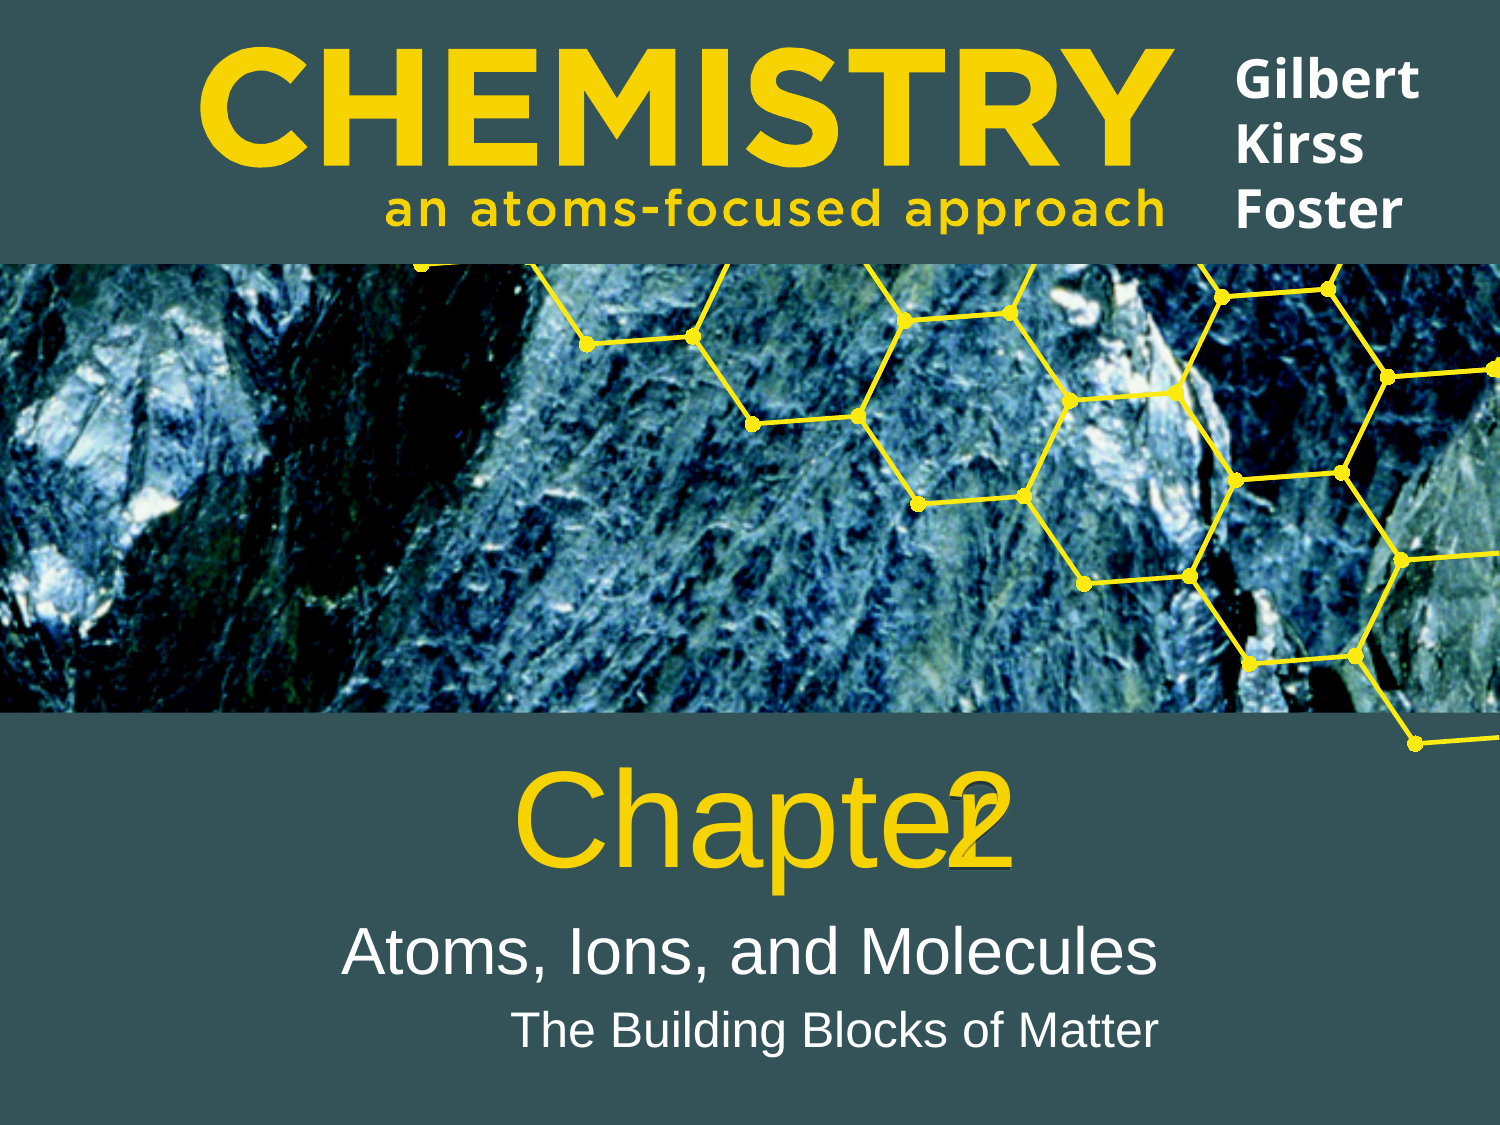

2
# Atoms, Ions, and Molecules
The Building Blocks of Matter